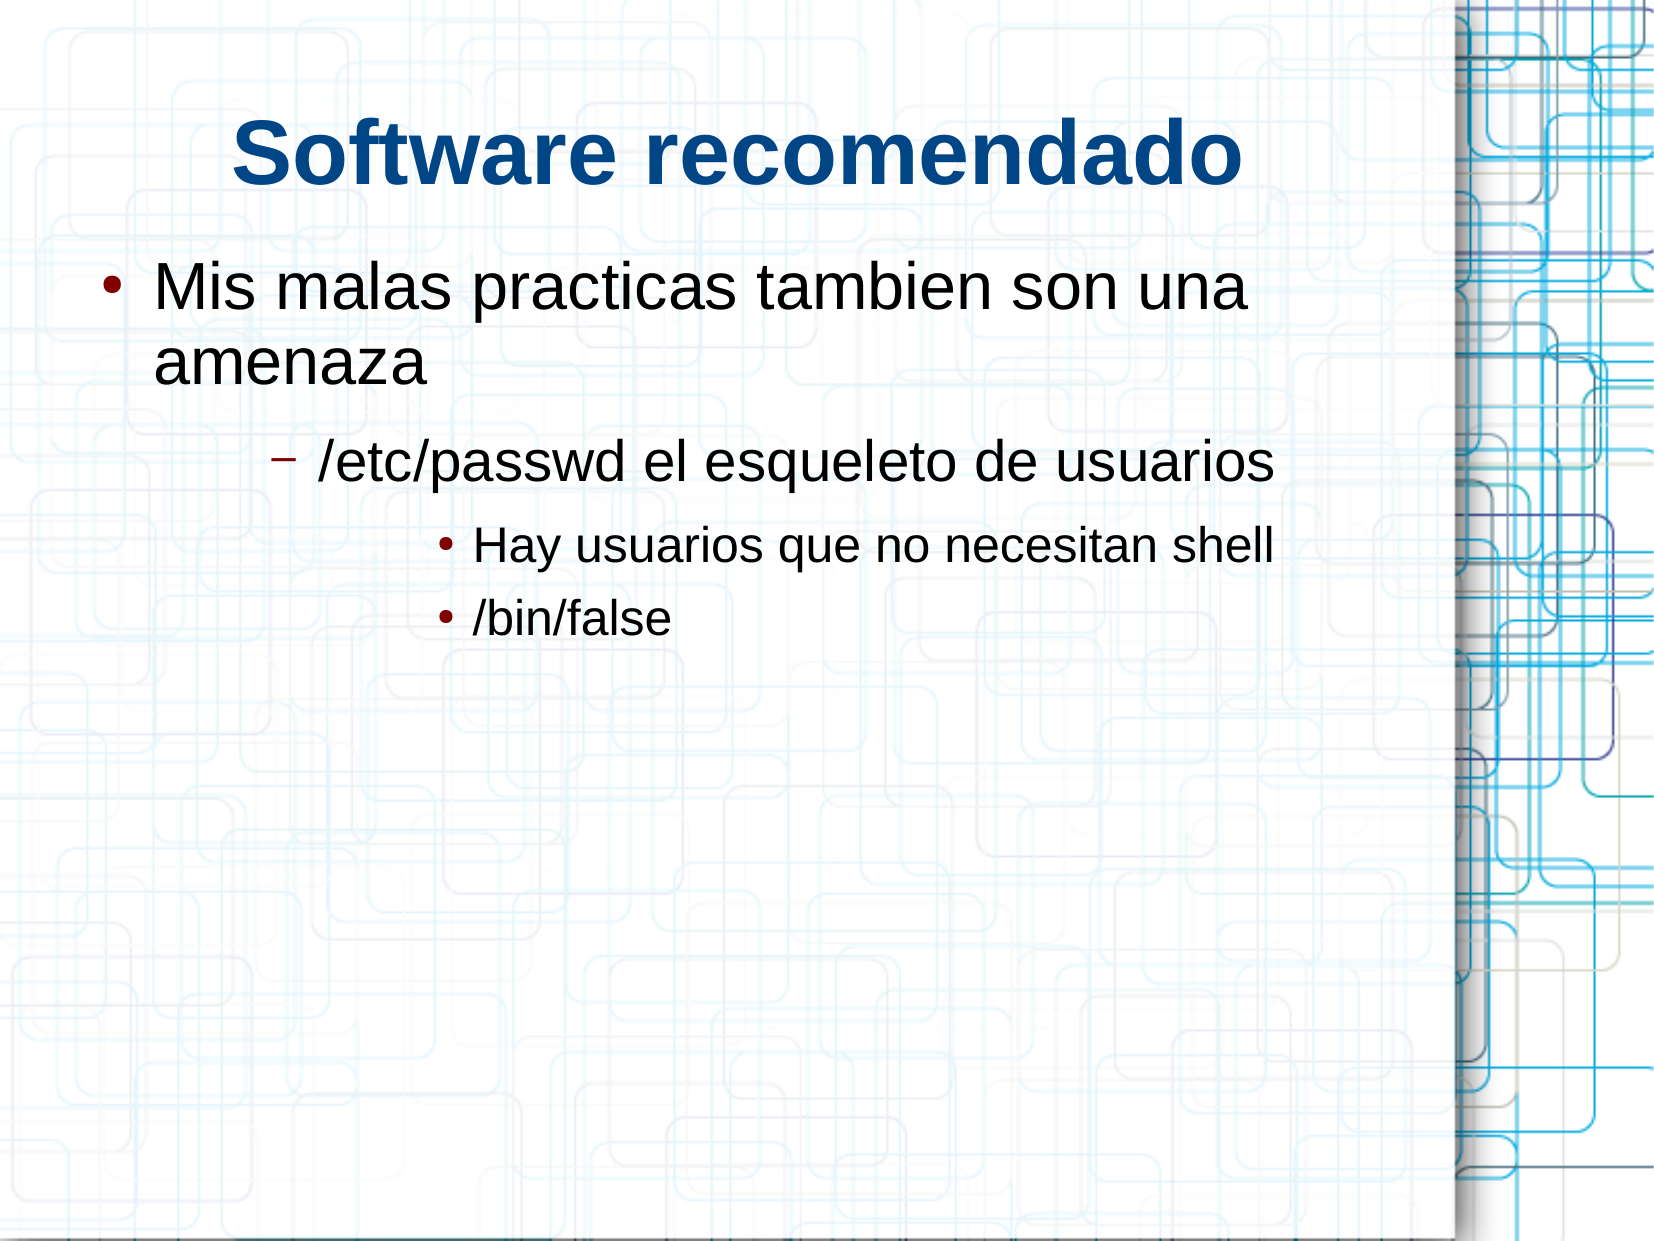

# Software recomendado
Mis malas practicas tambien son una amenaza
/etc/passwd el esqueleto de usuarios
Hay usuarios que no necesitan shell
/bin/false